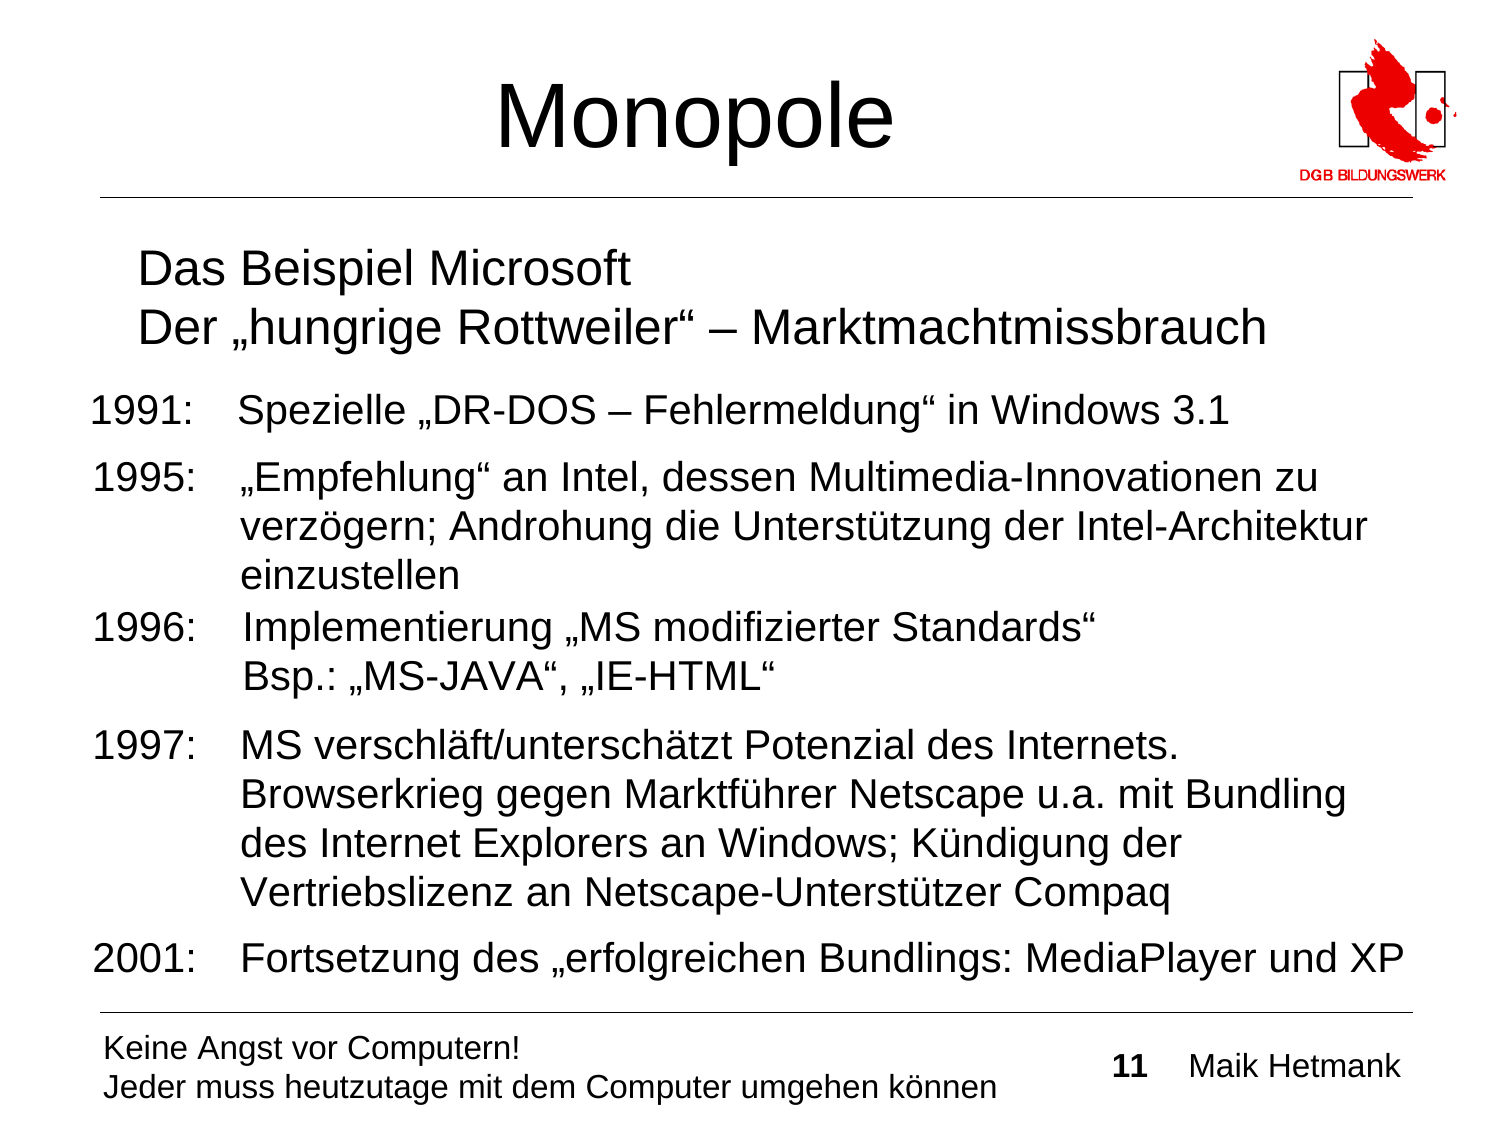

# Monopole
Das Beispiel Microsoft
Der „hungrige Rottweiler“ – Marktmachtmissbrauch
1991:	Spezielle „DR-DOS – Fehlermeldung“ in Windows 3.1
1995:	„Empfehlung“ an Intel, dessen Multimedia-Innovationen zu verzögern; Androhung die Unterstützung der Intel-Architektur einzustellen
1996:	Implementierung „MS modifizierter Standards“
	Bsp.: „MS-JAVA“, „IE-HTML“
1997:	MS verschläft/unterschätzt Potenzial des Internets. Browserkrieg gegen Marktführer Netscape u.a. mit Bundling des Internet Explorers an Windows; Kündigung der Vertriebslizenz an Netscape-Unterstützer Compaq
2001:	Fortsetzung des „erfolgreichen Bundlings: MediaPlayer und XP